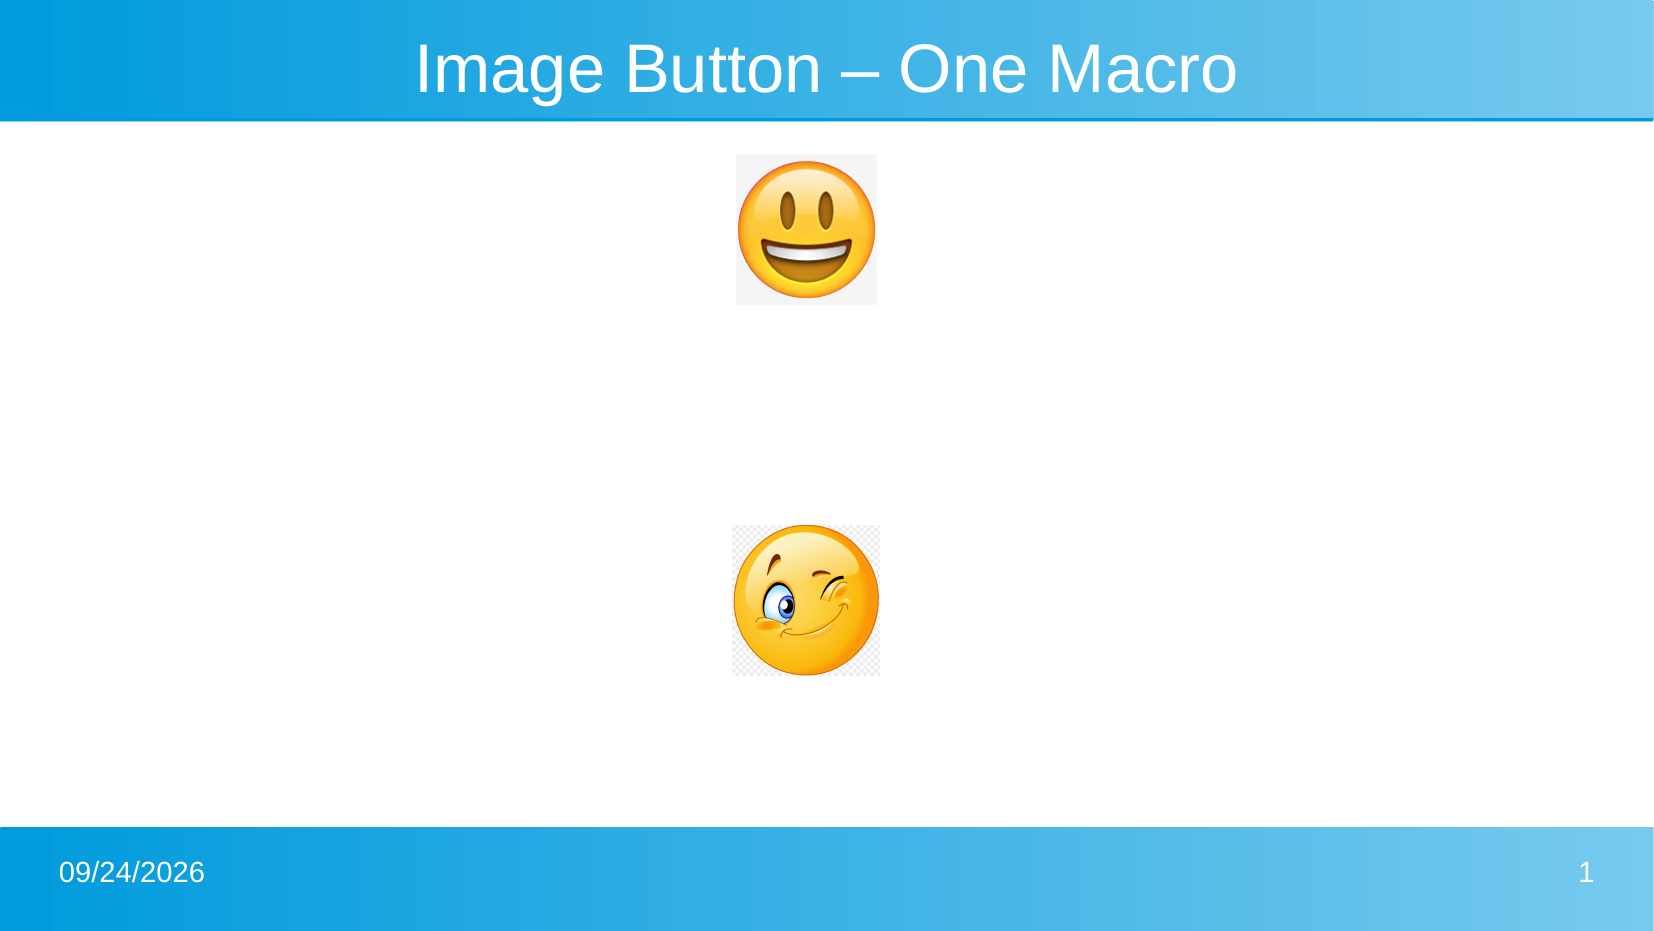

# Image Button – One Macro
1